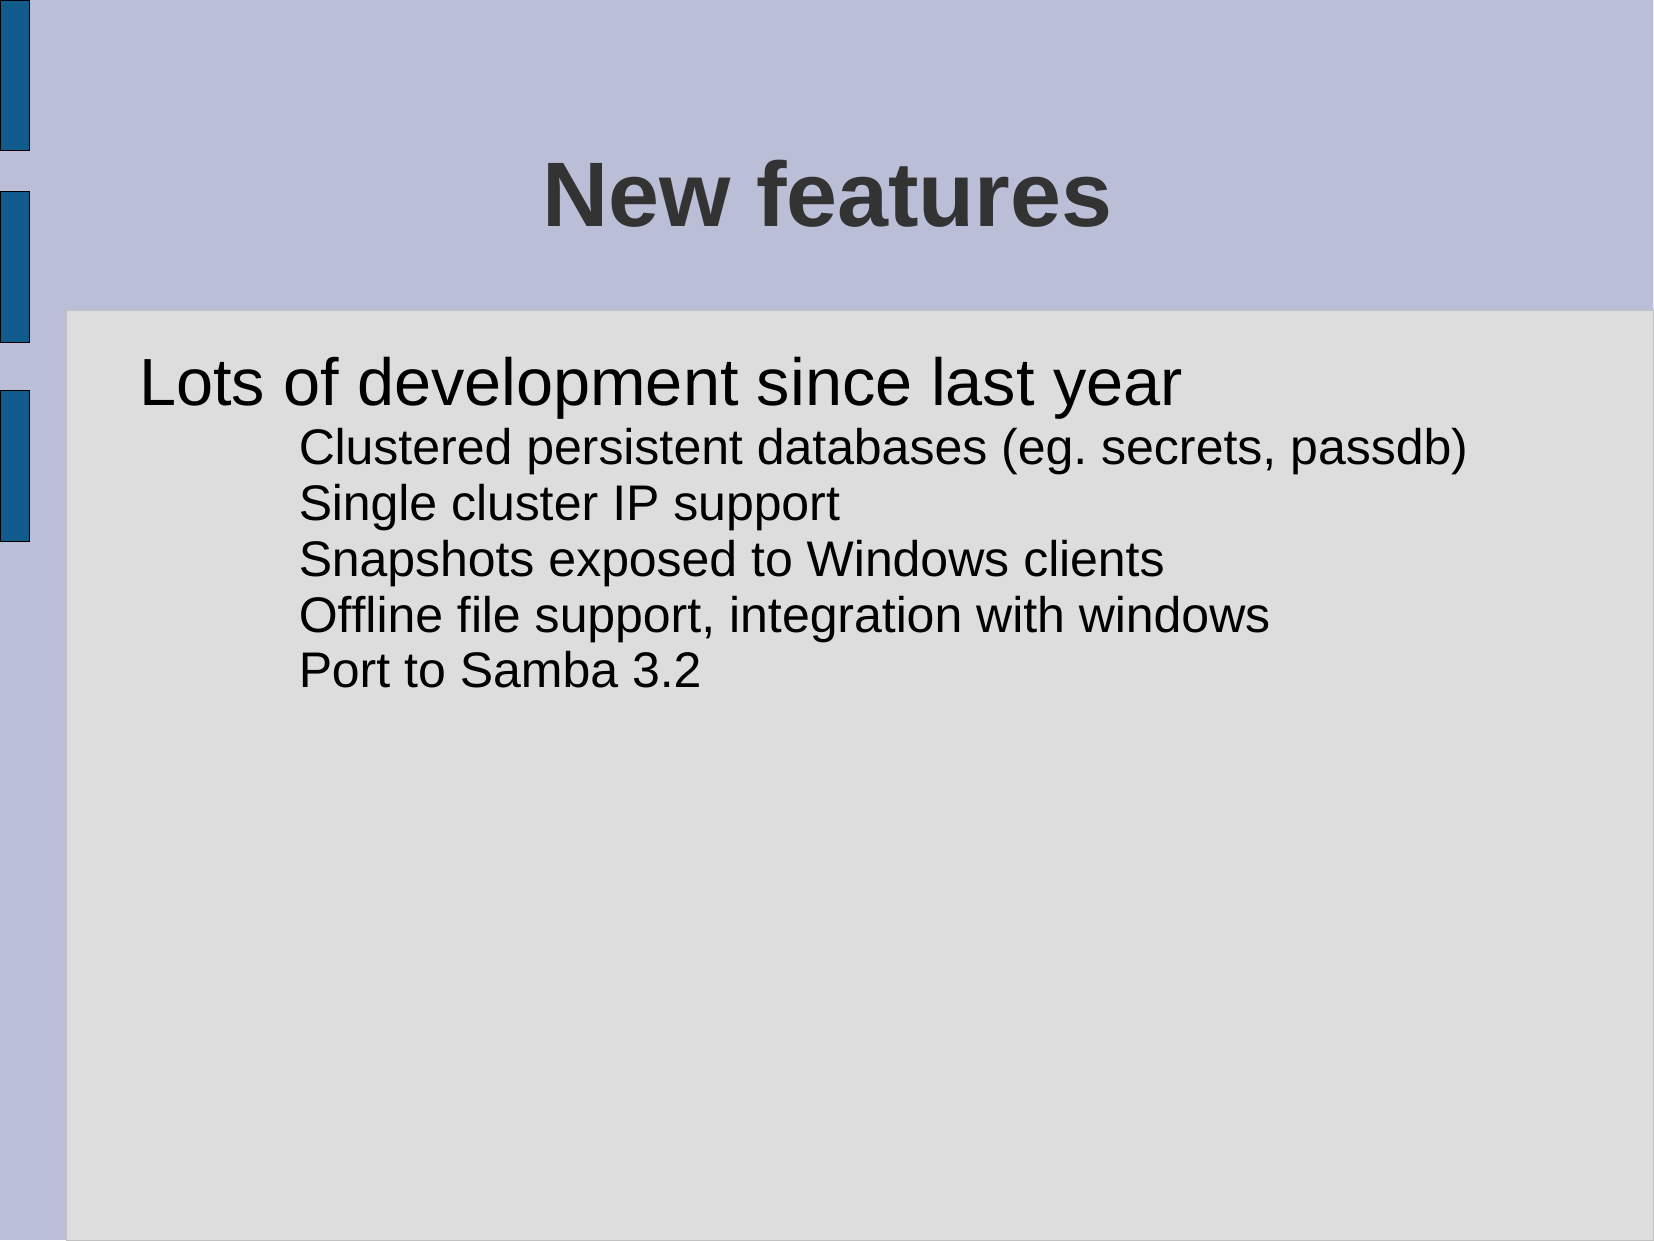

# New features
Lots of development since last year
Clustered persistent databases (eg. secrets, passdb)
Single cluster IP support
Snapshots exposed to Windows clients
Offline file support, integration with windows
Port to Samba 3.2